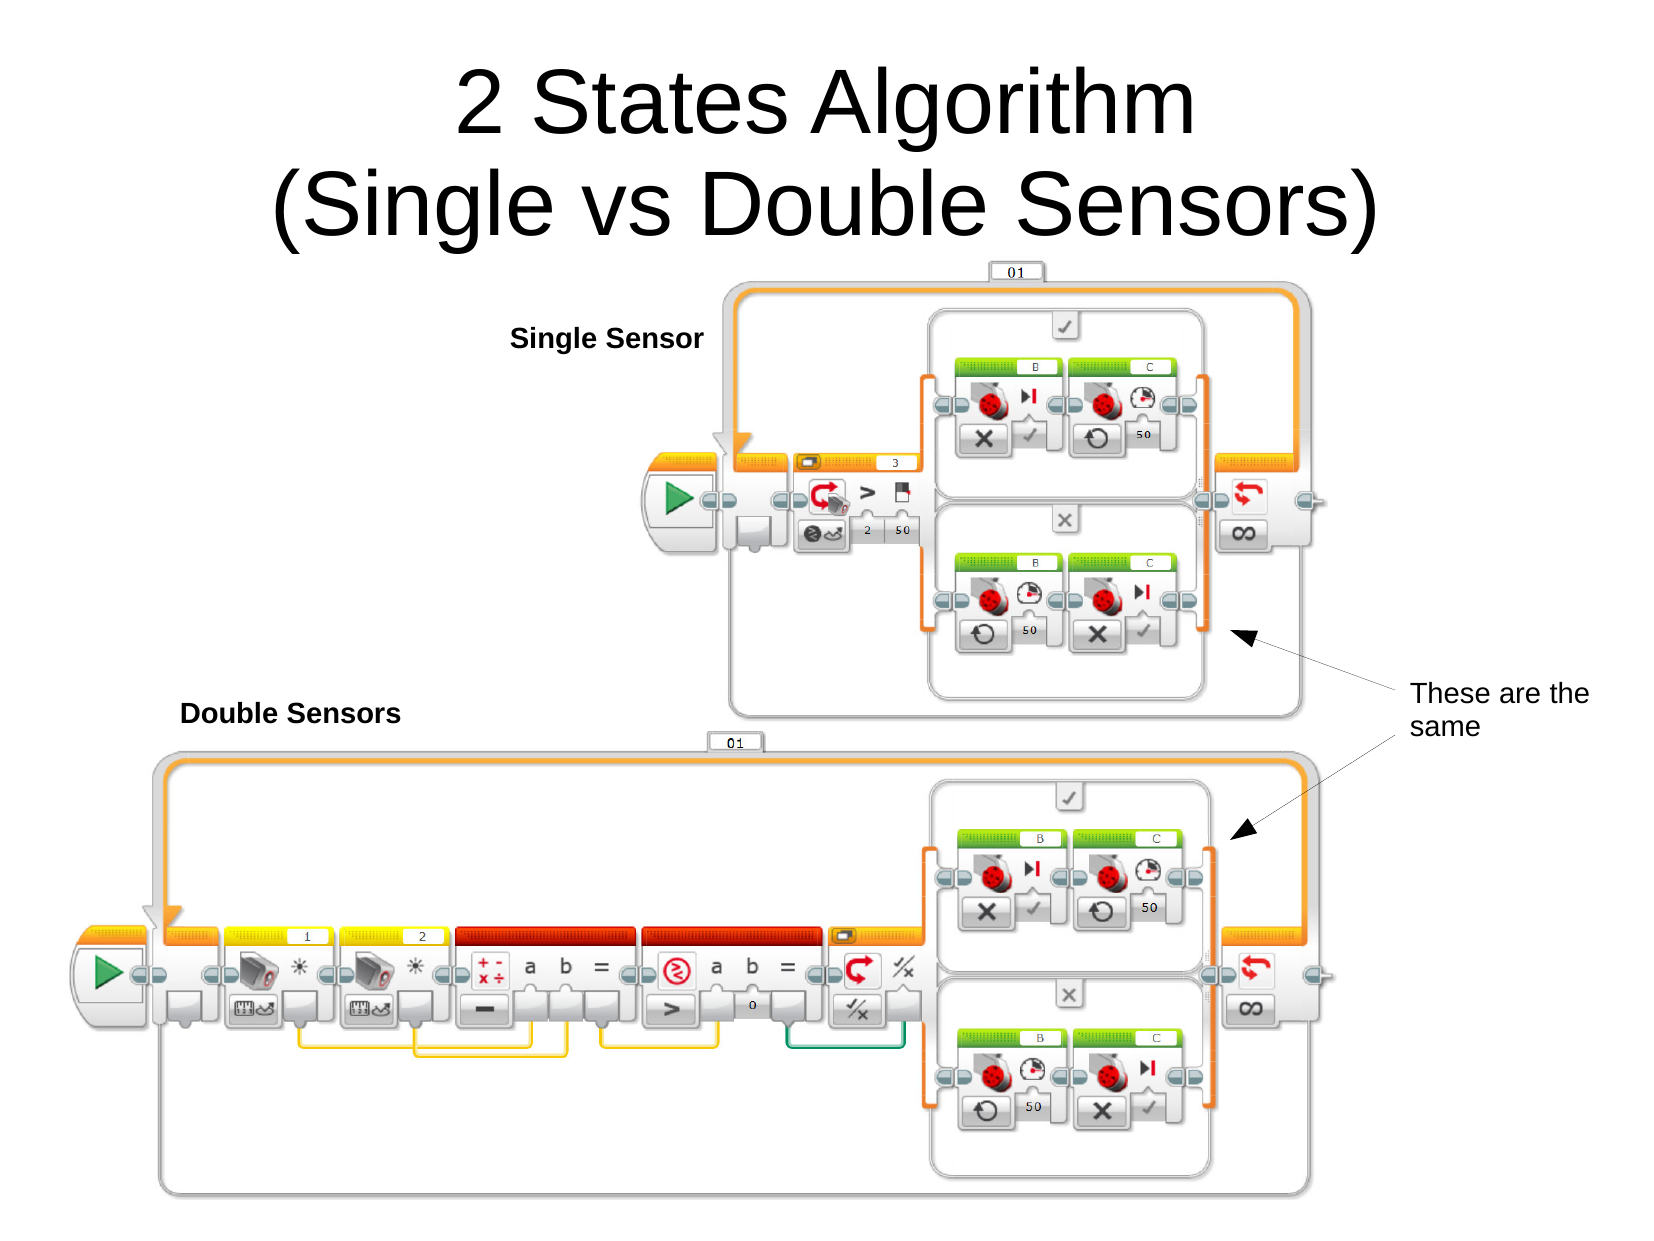

# 2 States Algorithm (Single vs Double Sensors)
Single Sensor
These are the same
Double Sensors